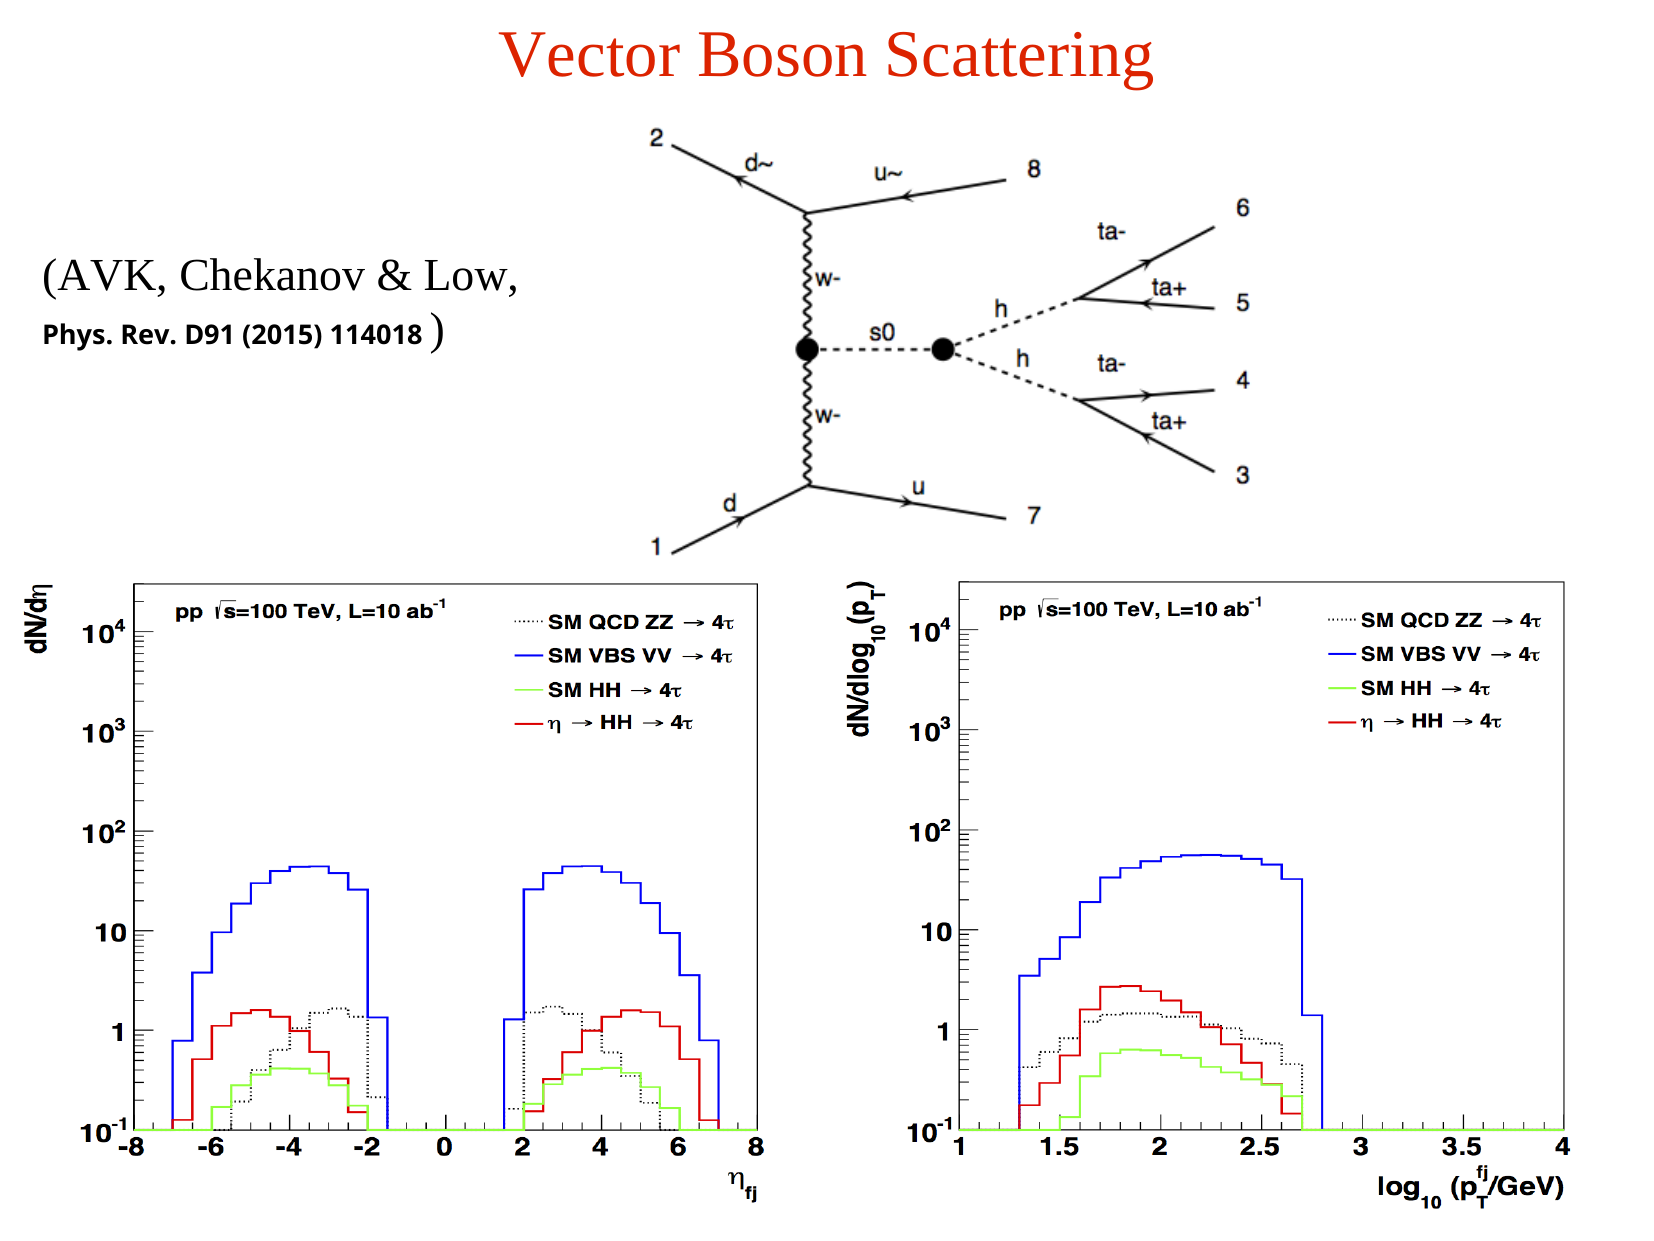

# Vector Boson Scattering
(AVK, Chekanov & Low,
Phys. Rev. D91 (2015) 114018 )